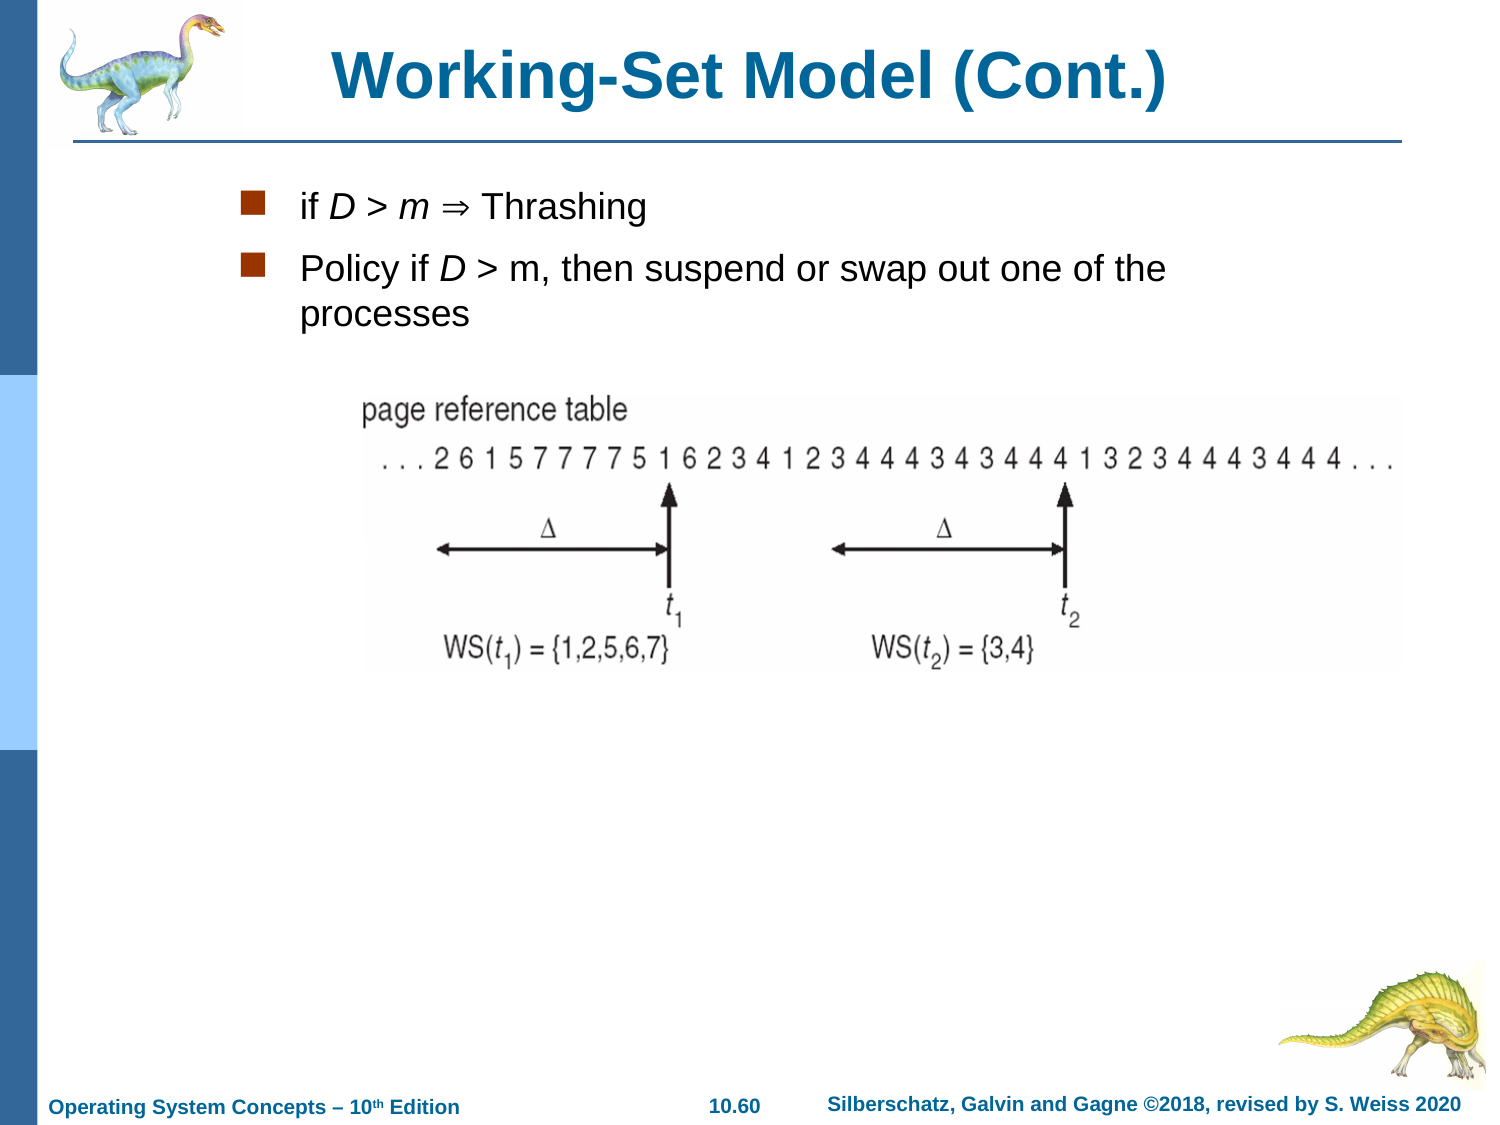

# Working-Set Model (Cont.)
if D > m  Thrashing
Policy if D > m, then suspend or swap out one of the processes